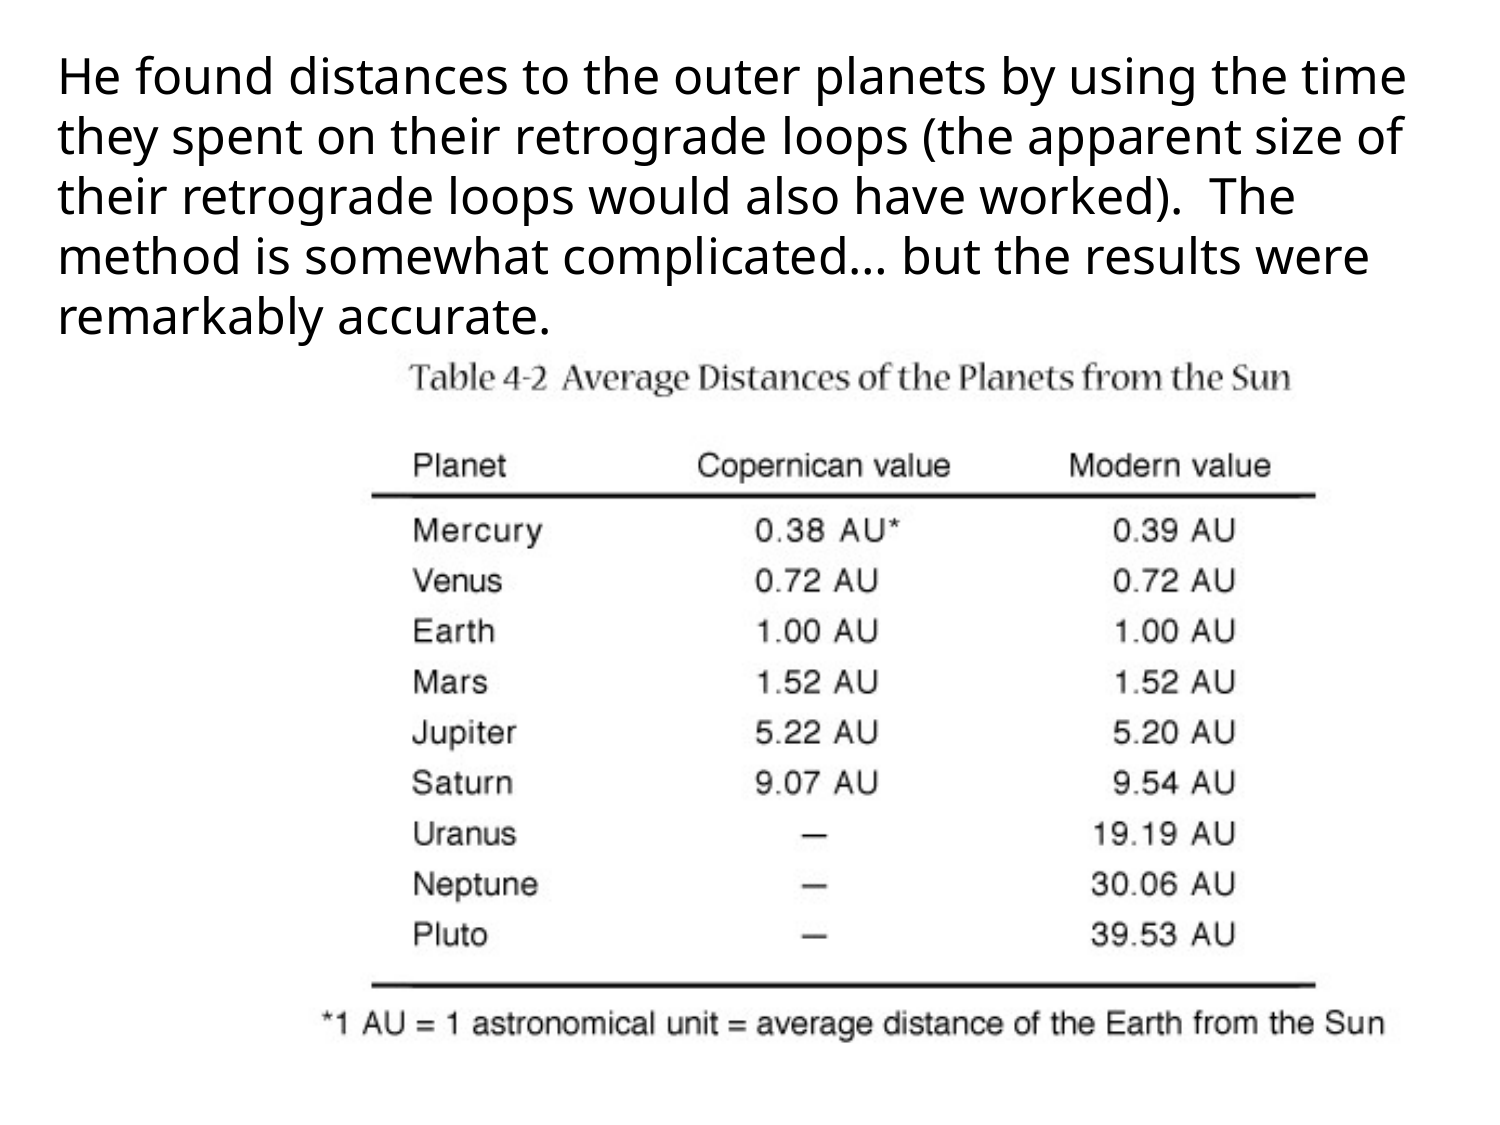

He found distances to the outer planets by using the time they spent on their retrograde loops (the apparent size of their retrograde loops would also have worked). The method is somewhat complicated… but the results were remarkably accurate.